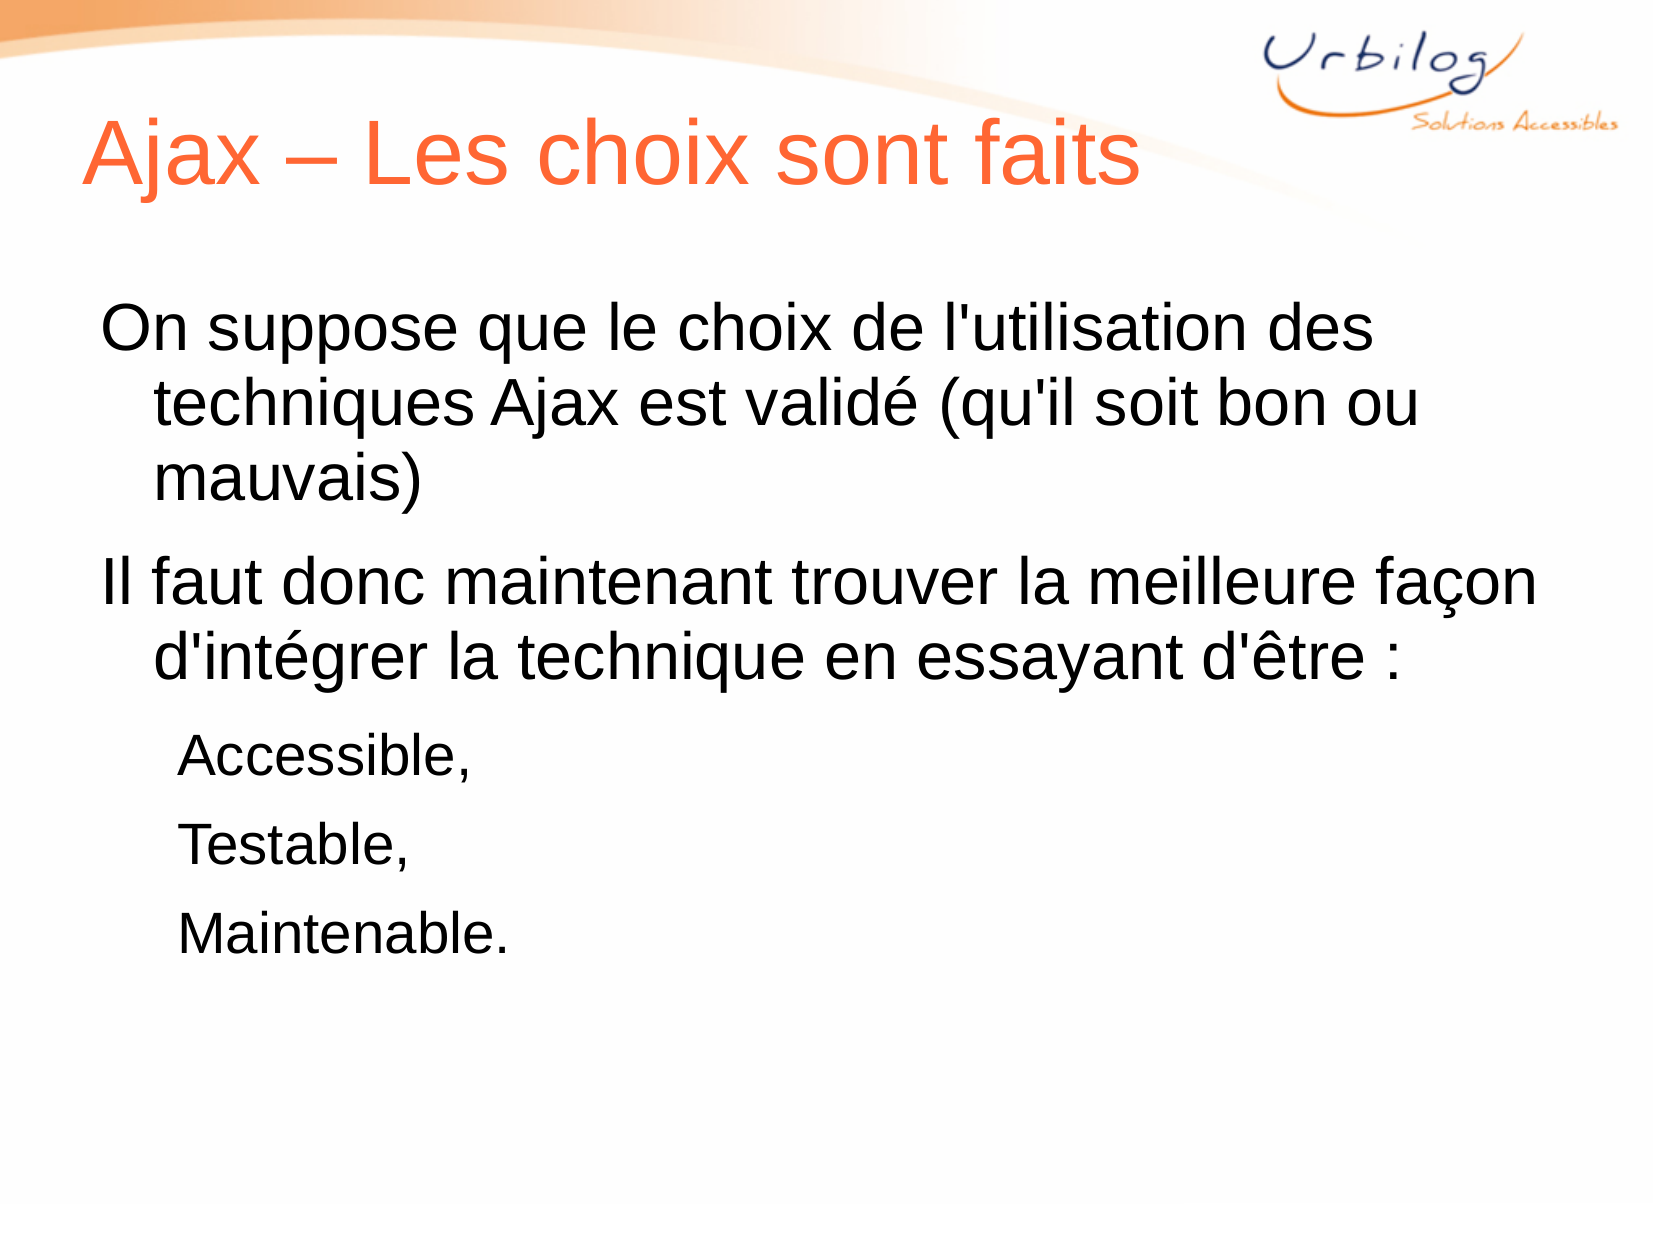

# Ajax – Les choix sont faits
On suppose que le choix de l'utilisation des techniques Ajax est validé (qu'il soit bon ou mauvais)
Il faut donc maintenant trouver la meilleure façon d'intégrer la technique en essayant d'être :
Accessible,
Testable,
Maintenable.